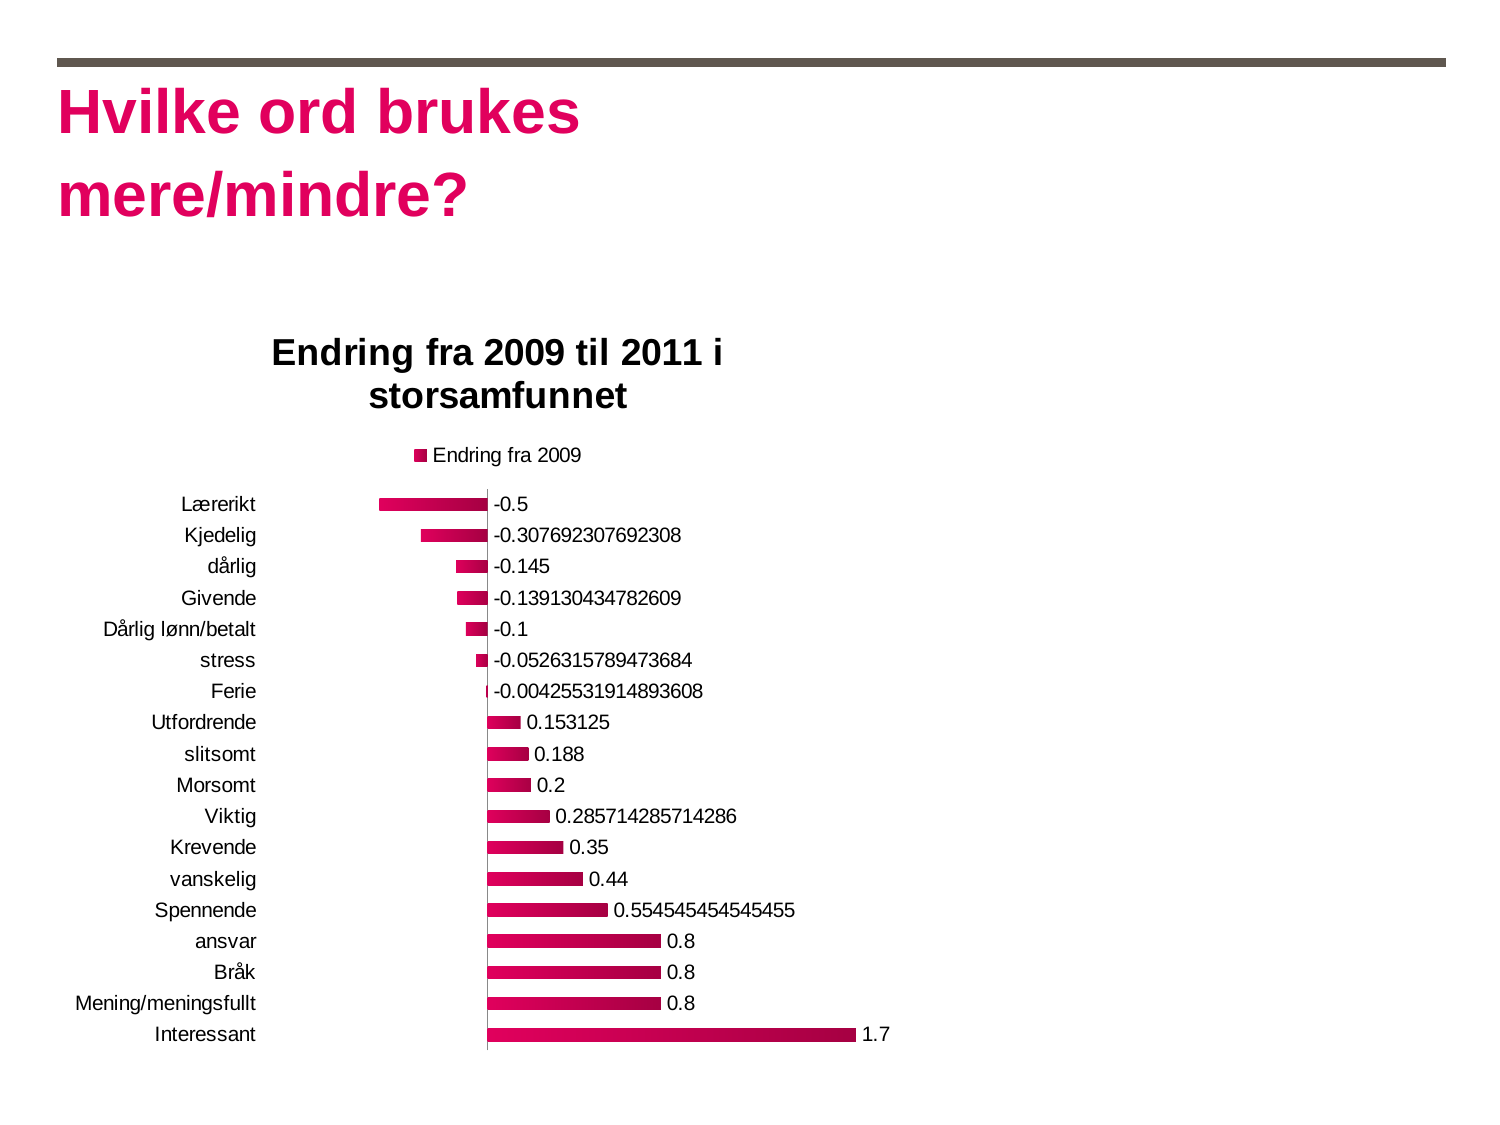

# Hvilke ord brukes mere/mindre?
### Chart: Endring fra 2009 til 2011 i storsamfunnet
| Category | Endring fra 2009 |
|---|---|
| Interessant | 1.7 |
| Mening/meningsfullt | 0.8 |
| Bråk | 0.8 |
| ansvar | 0.8 |
| Spennende | 0.554545454545455 |
| vanskelig | 0.44 |
| Krevende | 0.35 |
| Viktig | 0.285714285714286 |
| Morsomt | 0.2 |
| slitsomt | 0.188 |
| Utfordrende | 0.153125 |
| Ferie | -0.00425531914893608 |
| stress | -0.0526315789473684 |
| Dårlig lønn/betalt | -0.1 |
| Givende | -0.139130434782609 |
| dårlig | -0.145 |
| Kjedelig | -0.307692307692308 |
| Lærerikt | -0.5 |